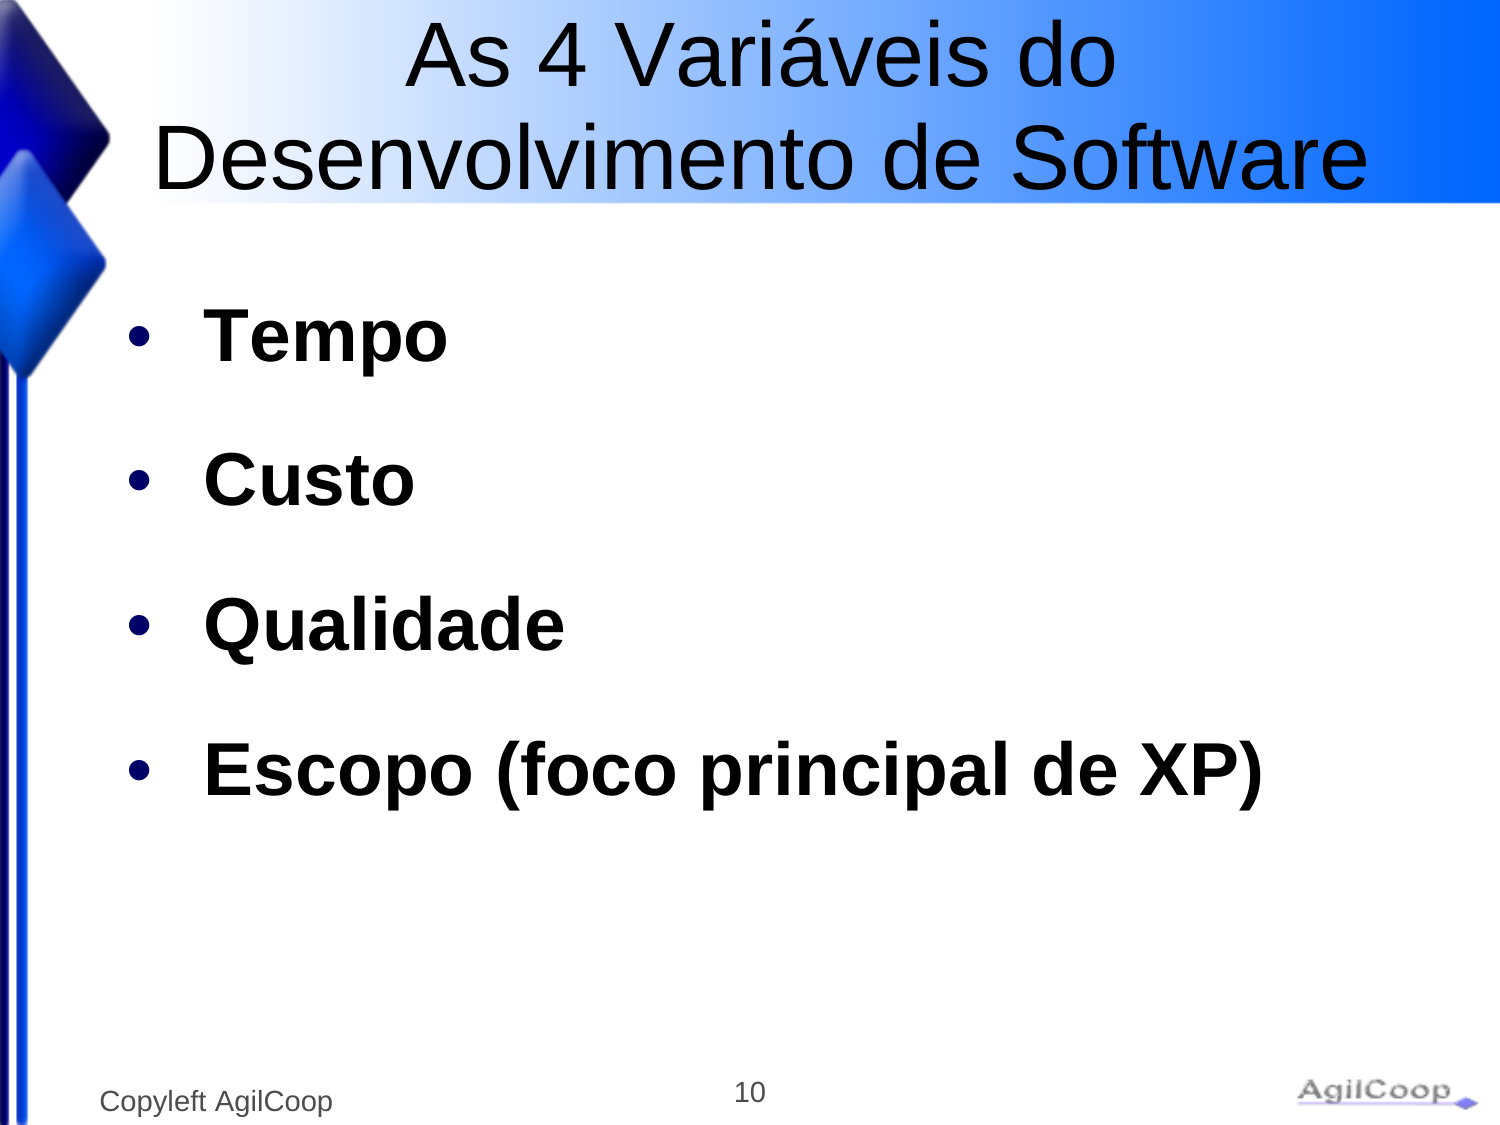

# As 4 Variáveis do Desenvolvimento de Software
 Tempo
 Custo
 Qualidade
 Escopo (foco principal de XP)
10